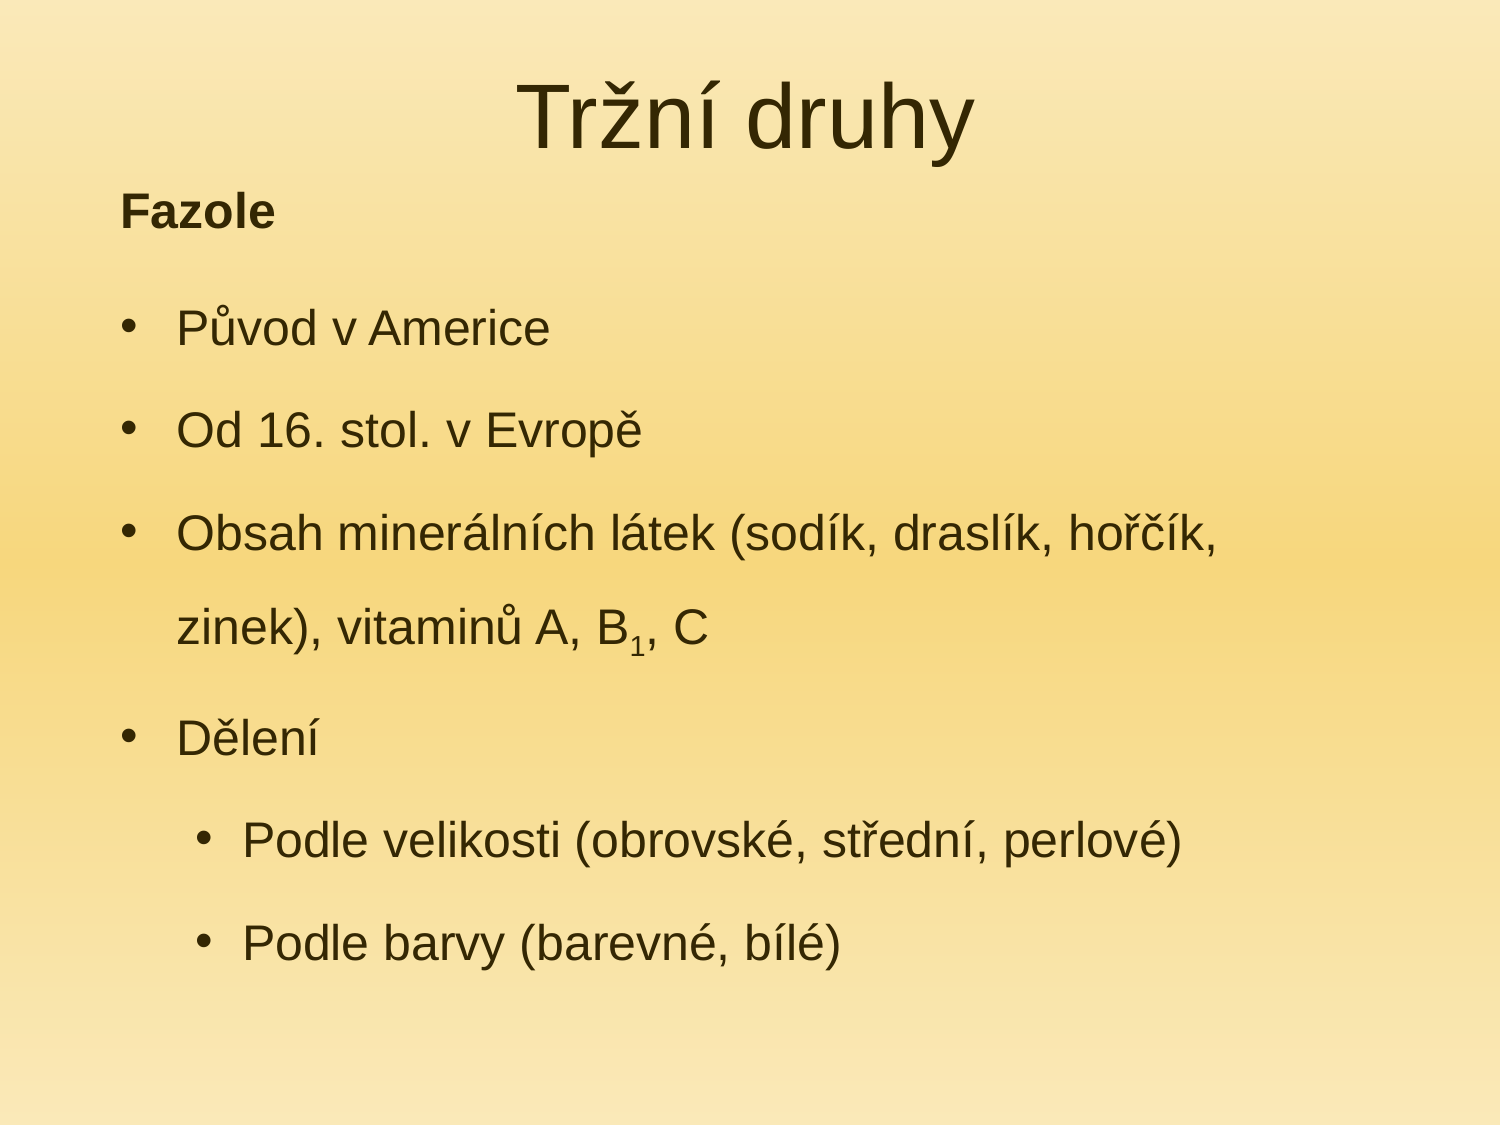

# Tržní druhy
Fazole
Původ v Americe
Od 16. stol. v Evropě
Obsah minerálních látek (sodík, draslík, hořčík, zinek), vitaminů A, B1, C
Dělení
Podle velikosti (obrovské, střední, perlové)
Podle barvy (barevné, bílé)